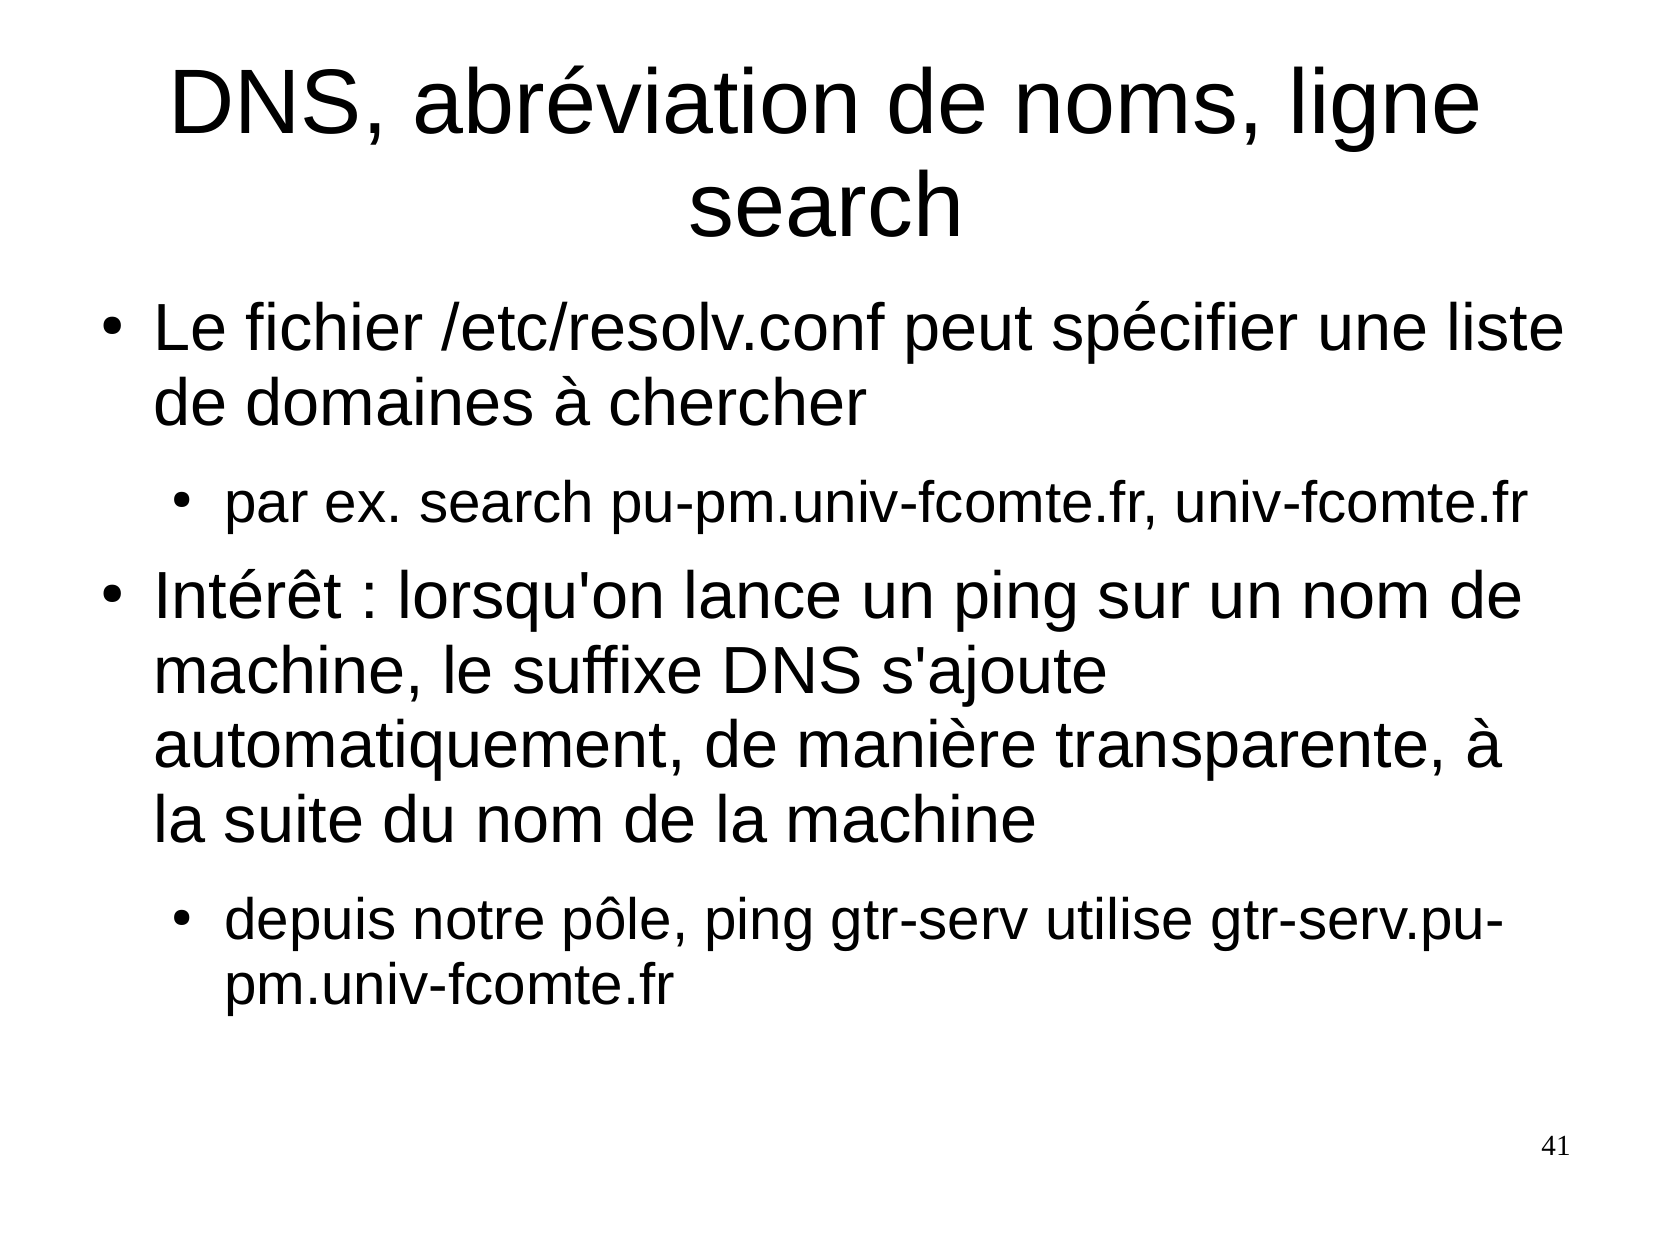

# DNS, abréviation de noms, ligne search
Le fichier /etc/resolv.conf peut spécifier une liste de domaines à chercher
par ex. search pu-pm.univ-fcomte.fr, univ-fcomte.fr
Intérêt : lorsqu'on lance un ping sur un nom de machine, le suffixe DNS s'ajoute automatiquement, de manière transparente, à la suite du nom de la machine
depuis notre pôle, ping gtr-serv utilise gtr-serv.pu-pm.univ-fcomte.fr
41